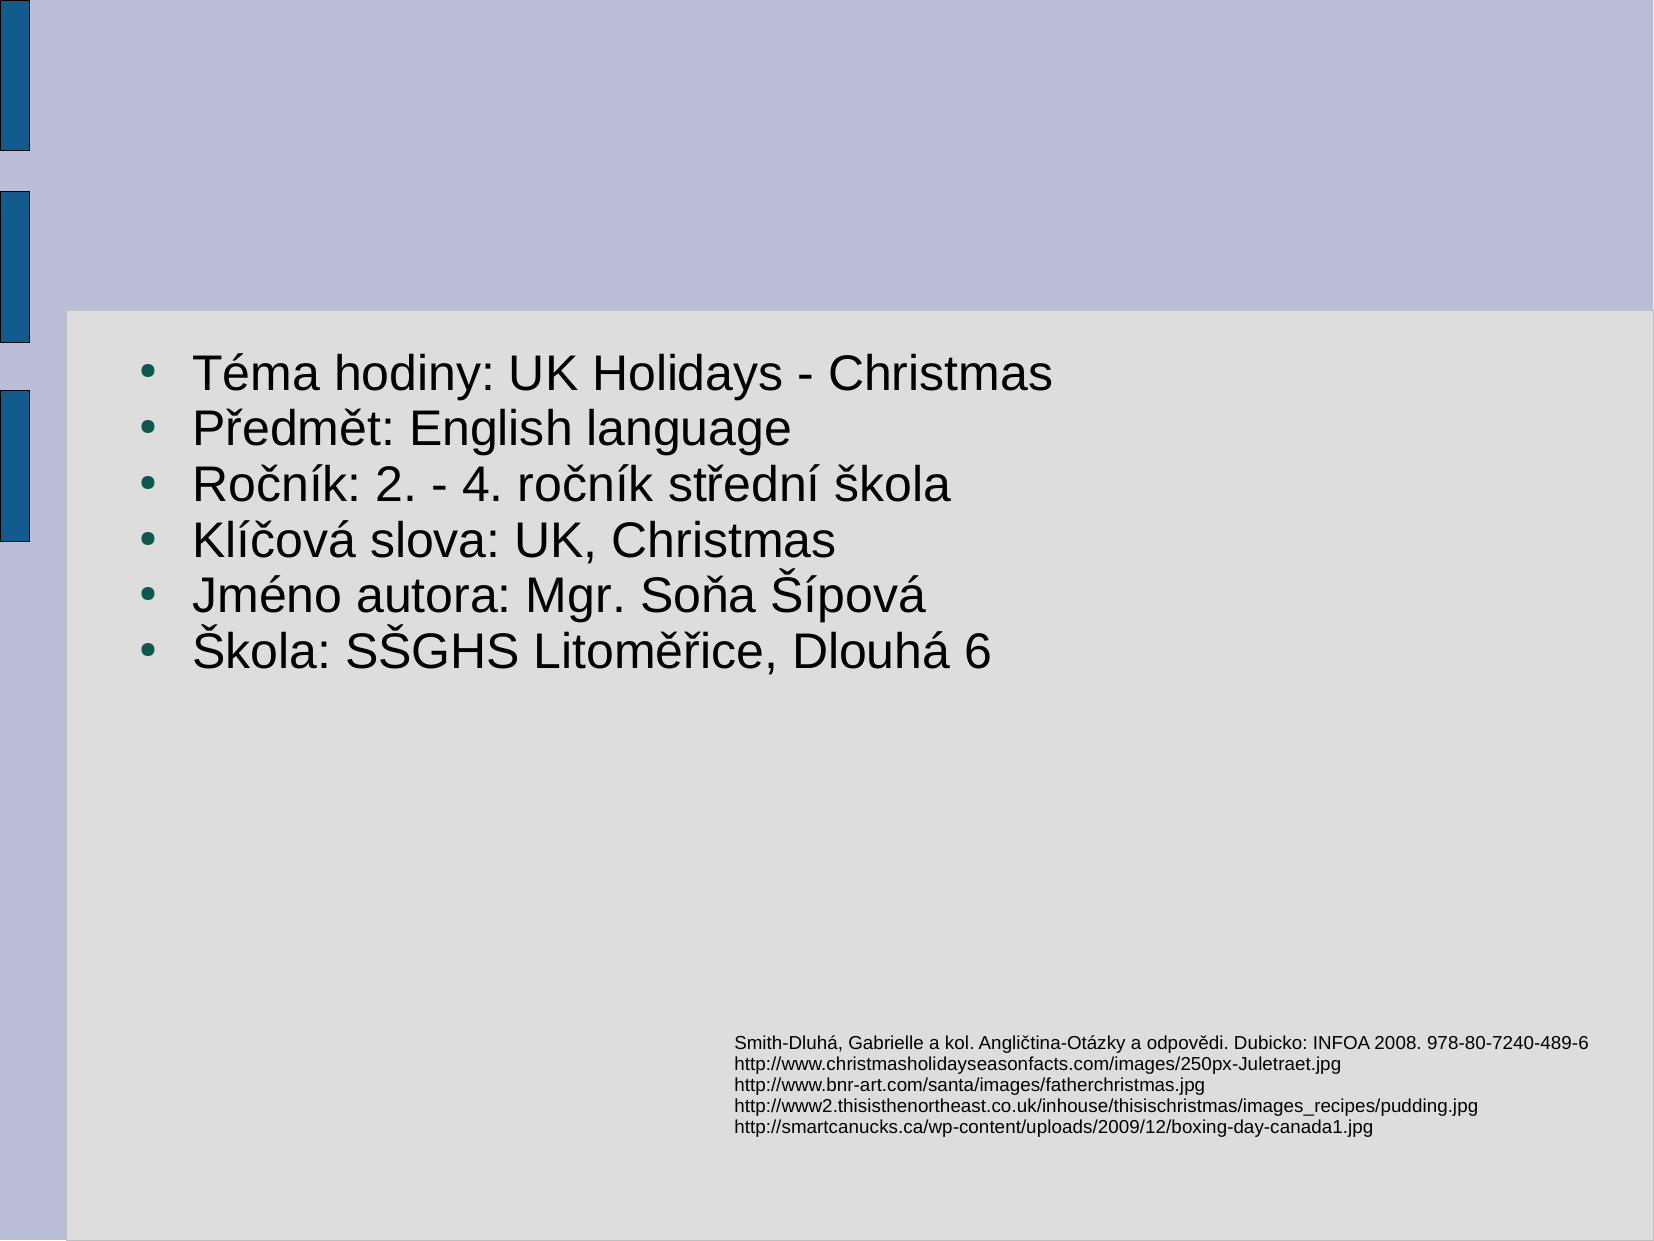

# Téma hodiny: UK Holidays - Christmas
Předmět: English language
Ročník: 2. - 4. ročník střední škola
Klíčová slova: UK, Christmas
Jméno autora: Mgr. Soňa Šípová
Škola: SŠGHS Litoměřice, Dlouhá 6
Smith-Dluhá, Gabrielle a kol. Angličtina-Otázky a odpovědi. Dubicko: INFOA 2008. 978-80-7240-489-6
http://www.christmasholidayseasonfacts.com/images/250px-Juletraet.jpg
http://www.bnr-art.com/santa/images/fatherchristmas.jpg
http://www2.thisisthenortheast.co.uk/inhouse/thisischristmas/images_recipes/pudding.jpg
http://smartcanucks.ca/wp-content/uploads/2009/12/boxing-day-canada1.jpg